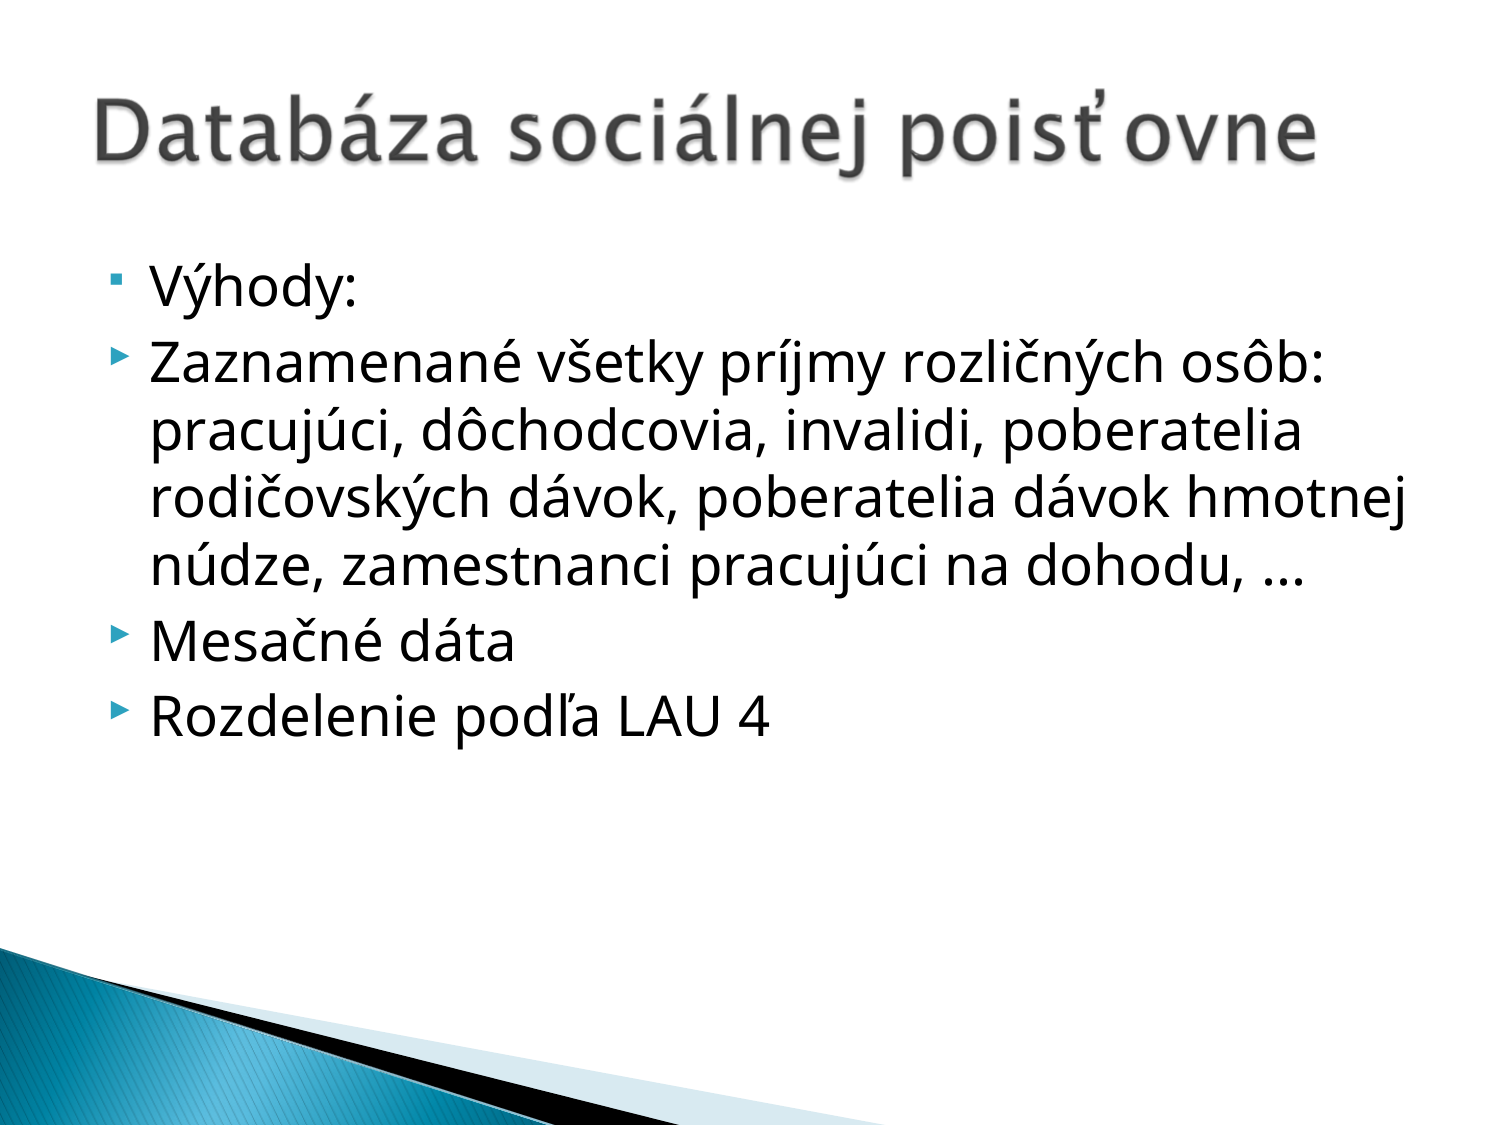

# Výhody:
Zaznamenané všetky príjmy rozličných osôb: pracujúci, dôchodcovia, invalidi, poberatelia rodičovských dávok, poberatelia dávok hmotnej núdze, zamestnanci pracujúci na dohodu, ...
Mesačné dáta
Rozdelenie podľa LAU 4